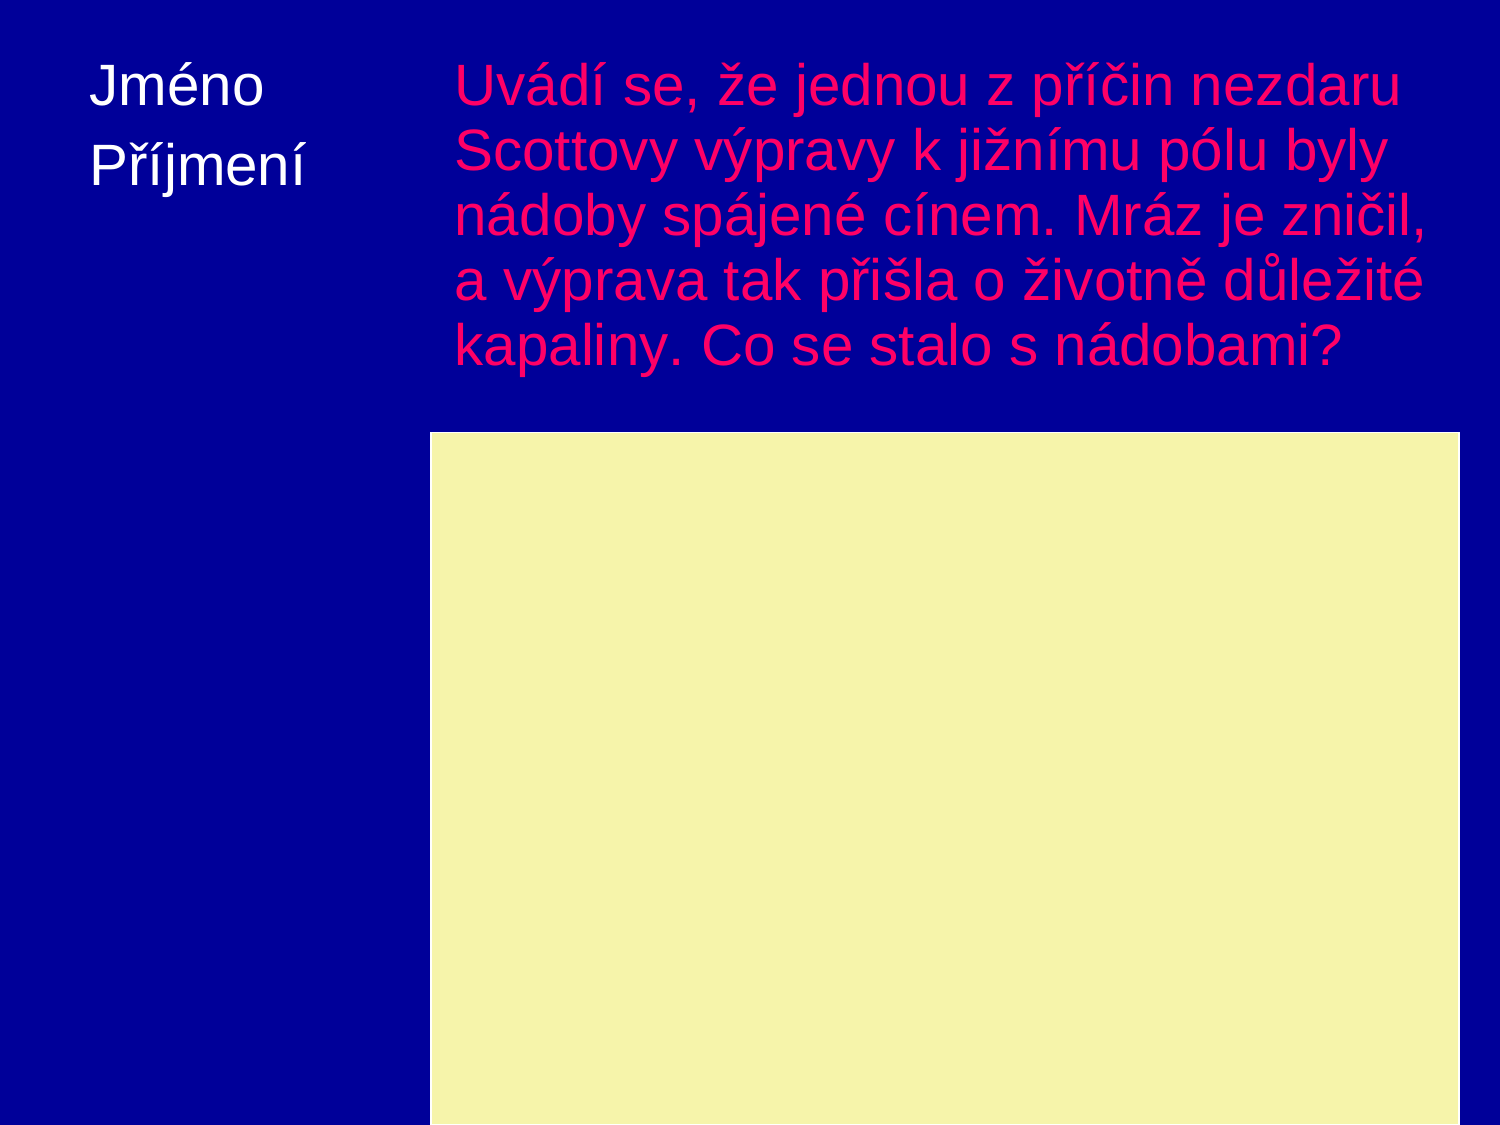

Jméno
Příjmení
Uvádí se, že jednou z příčin nezdaru Scottovy výpravy k jižnímu pólu byly nádoby spájené cínem. Mráz je zničil, a výprava tak přišla o životně důležité kapaliny. Co se stalo s nádobami?
Nešlo o vlivy délkové či objemové roztažnosti, jak by se na první pohled mohlo zdát. Při velmi
nízkých teplotách se bílý cín mění v tzv. šedý
cín – prášek. To bylo příčinou zničení nádob!